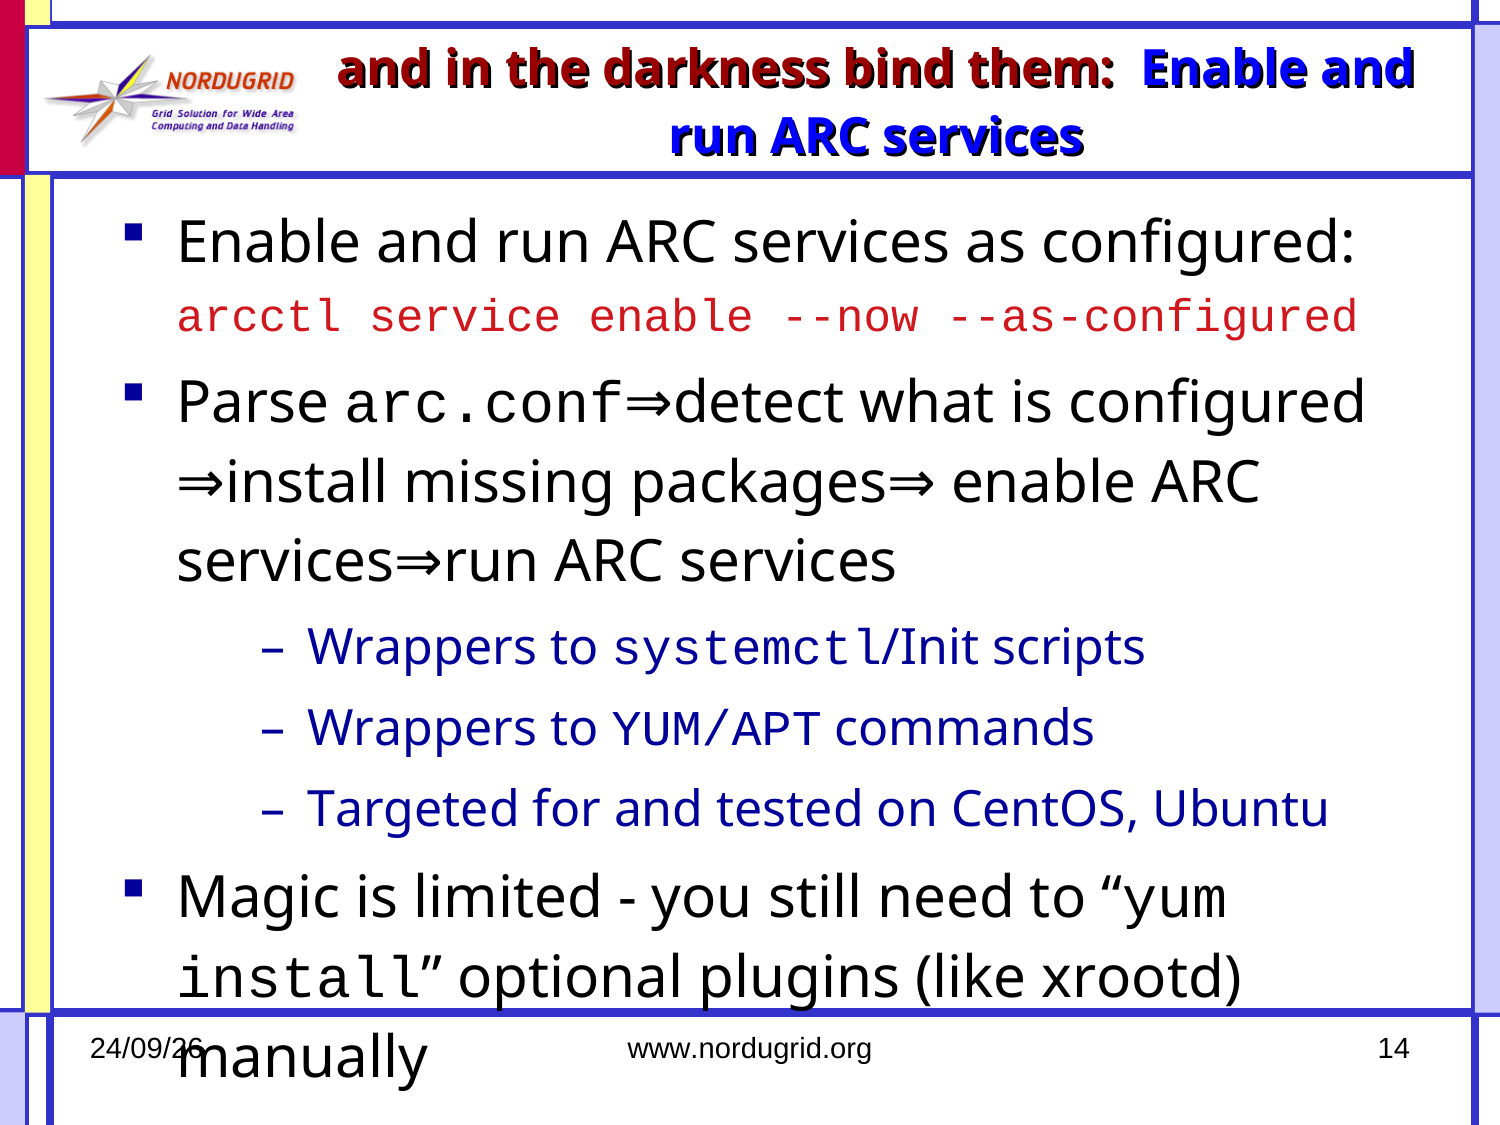

# and in the darkness bind them: Enable and run ARC services
Enable and run ARC services as configured:
arcctl service enable --now --as-configured
Parse arc.conf⇒detect what is configured ⇒install missing packages⇒ enable ARC services⇒run ARC services
Wrappers to systemctl/Init scripts
Wrappers to YUM/APT commands
Targeted for and tested on CentOS, Ubuntu
Magic is limited - you still need to “yum install” optional plugins (like xrootd) manually
www.nordugrid.org
14